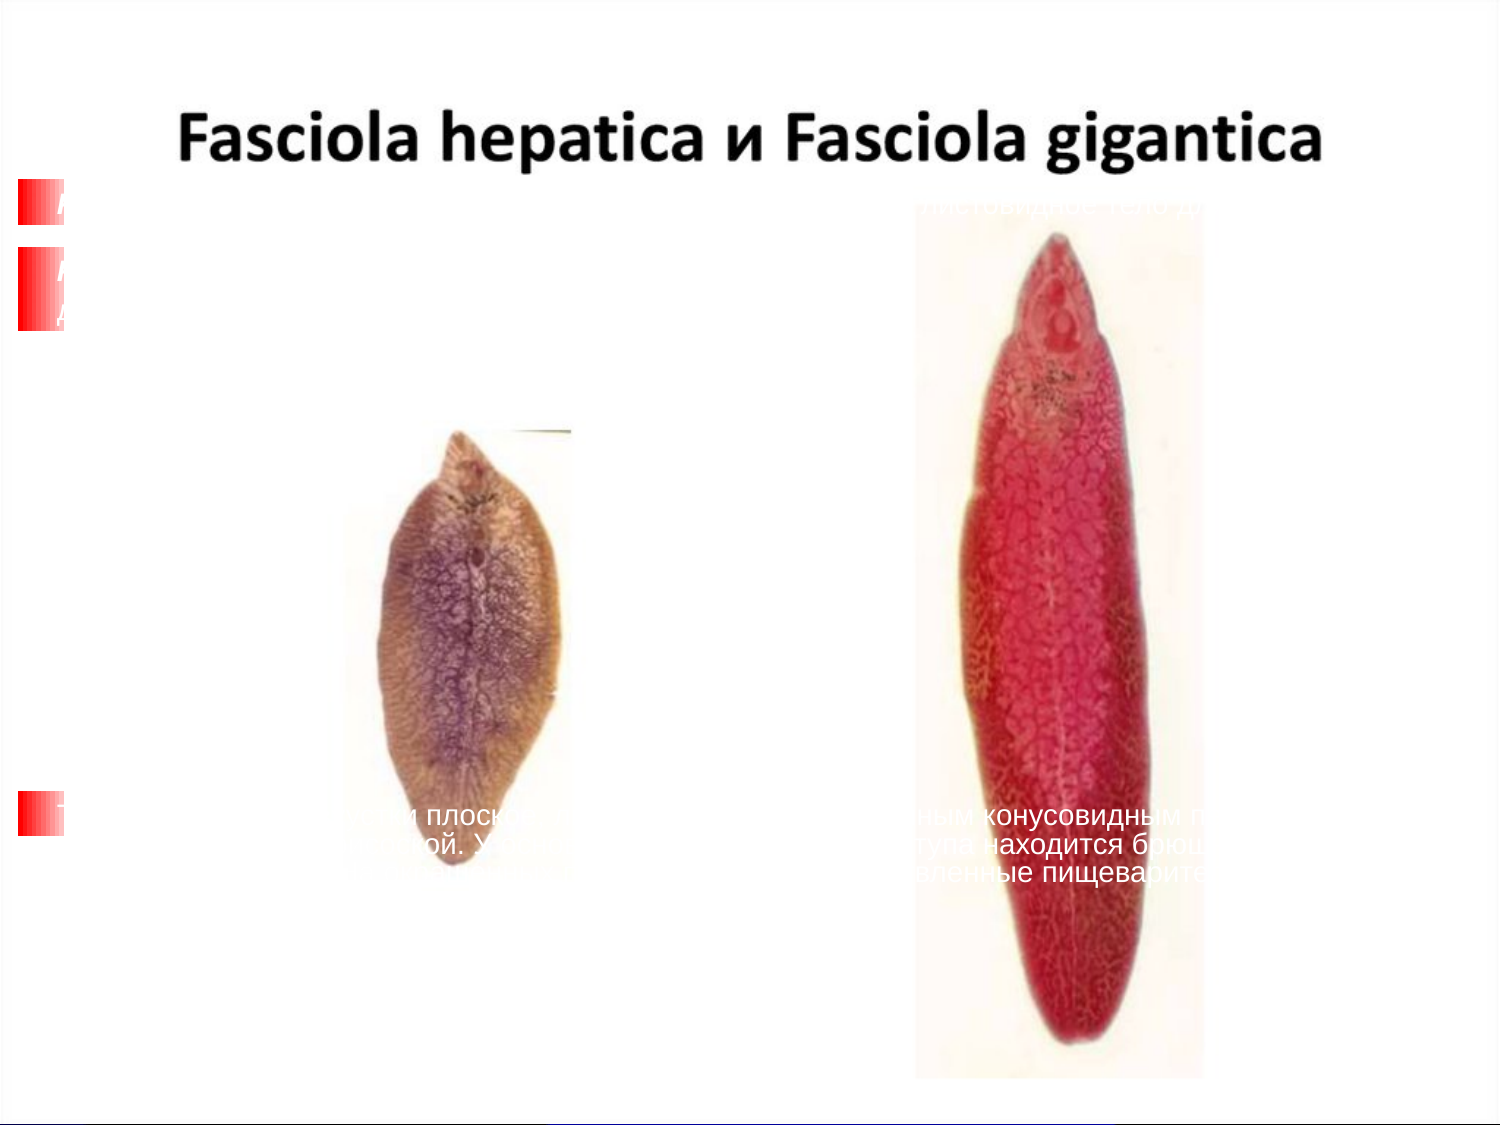

# Fasciola hepatica — двуустка печеночная, имеющая плоское, листовидное тело длиной 20-30 мм, шириной 8-12 мм
Fasciola gigantica — двуустка гигантская,
длиной 33—76 мм, шириной 5-12 мм.
Тело печеночной двуустки плоское, листовидное, с обособленным конусовидным передним концом, снабженным ротовой присоской. У основания конусовидного выступа находится брюшная присоска. Длина тела 20 - 30 мм. На окрашенных препаратах видны разветвленные пищеварительная и половая системы.